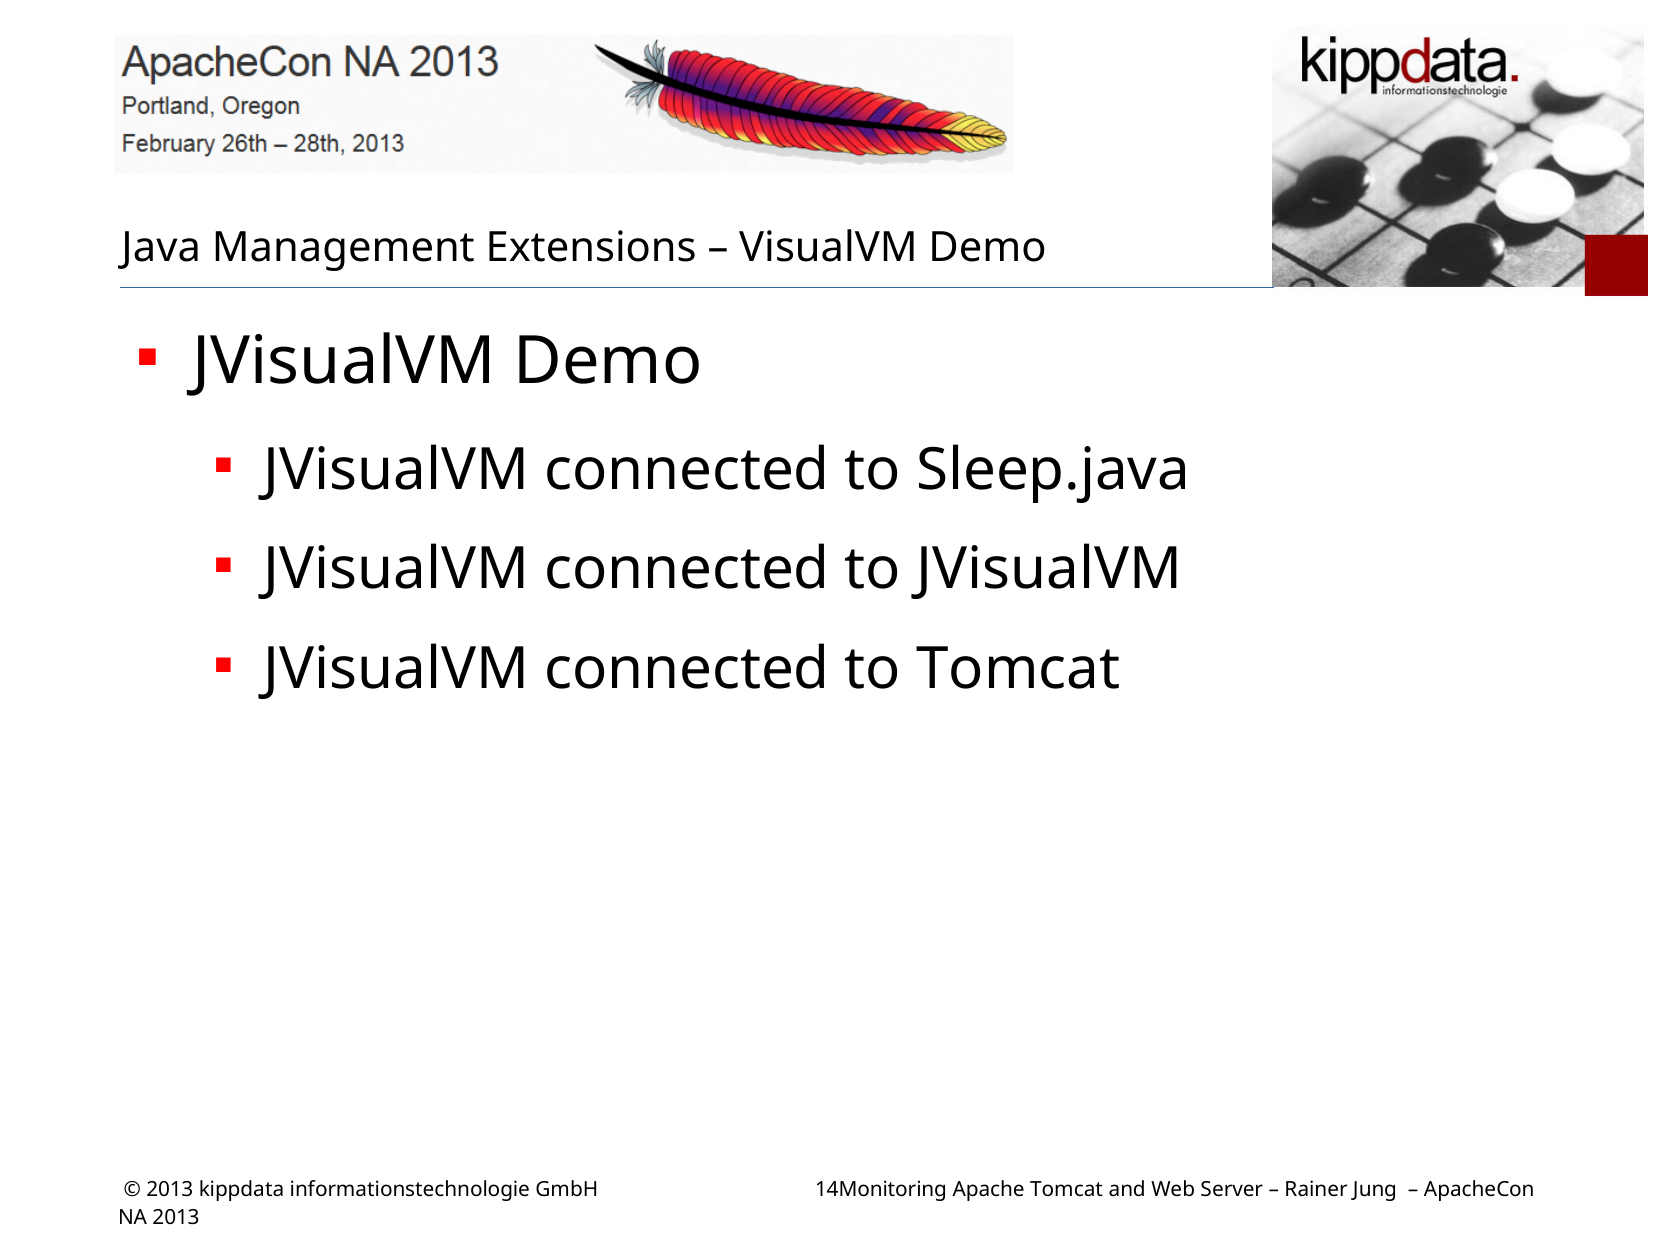

# Java Management Extensions – VisualVM Demo
JVisualVM Demo
JVisualVM connected to Sleep.java
JVisualVM connected to JVisualVM
JVisualVM connected to Tomcat